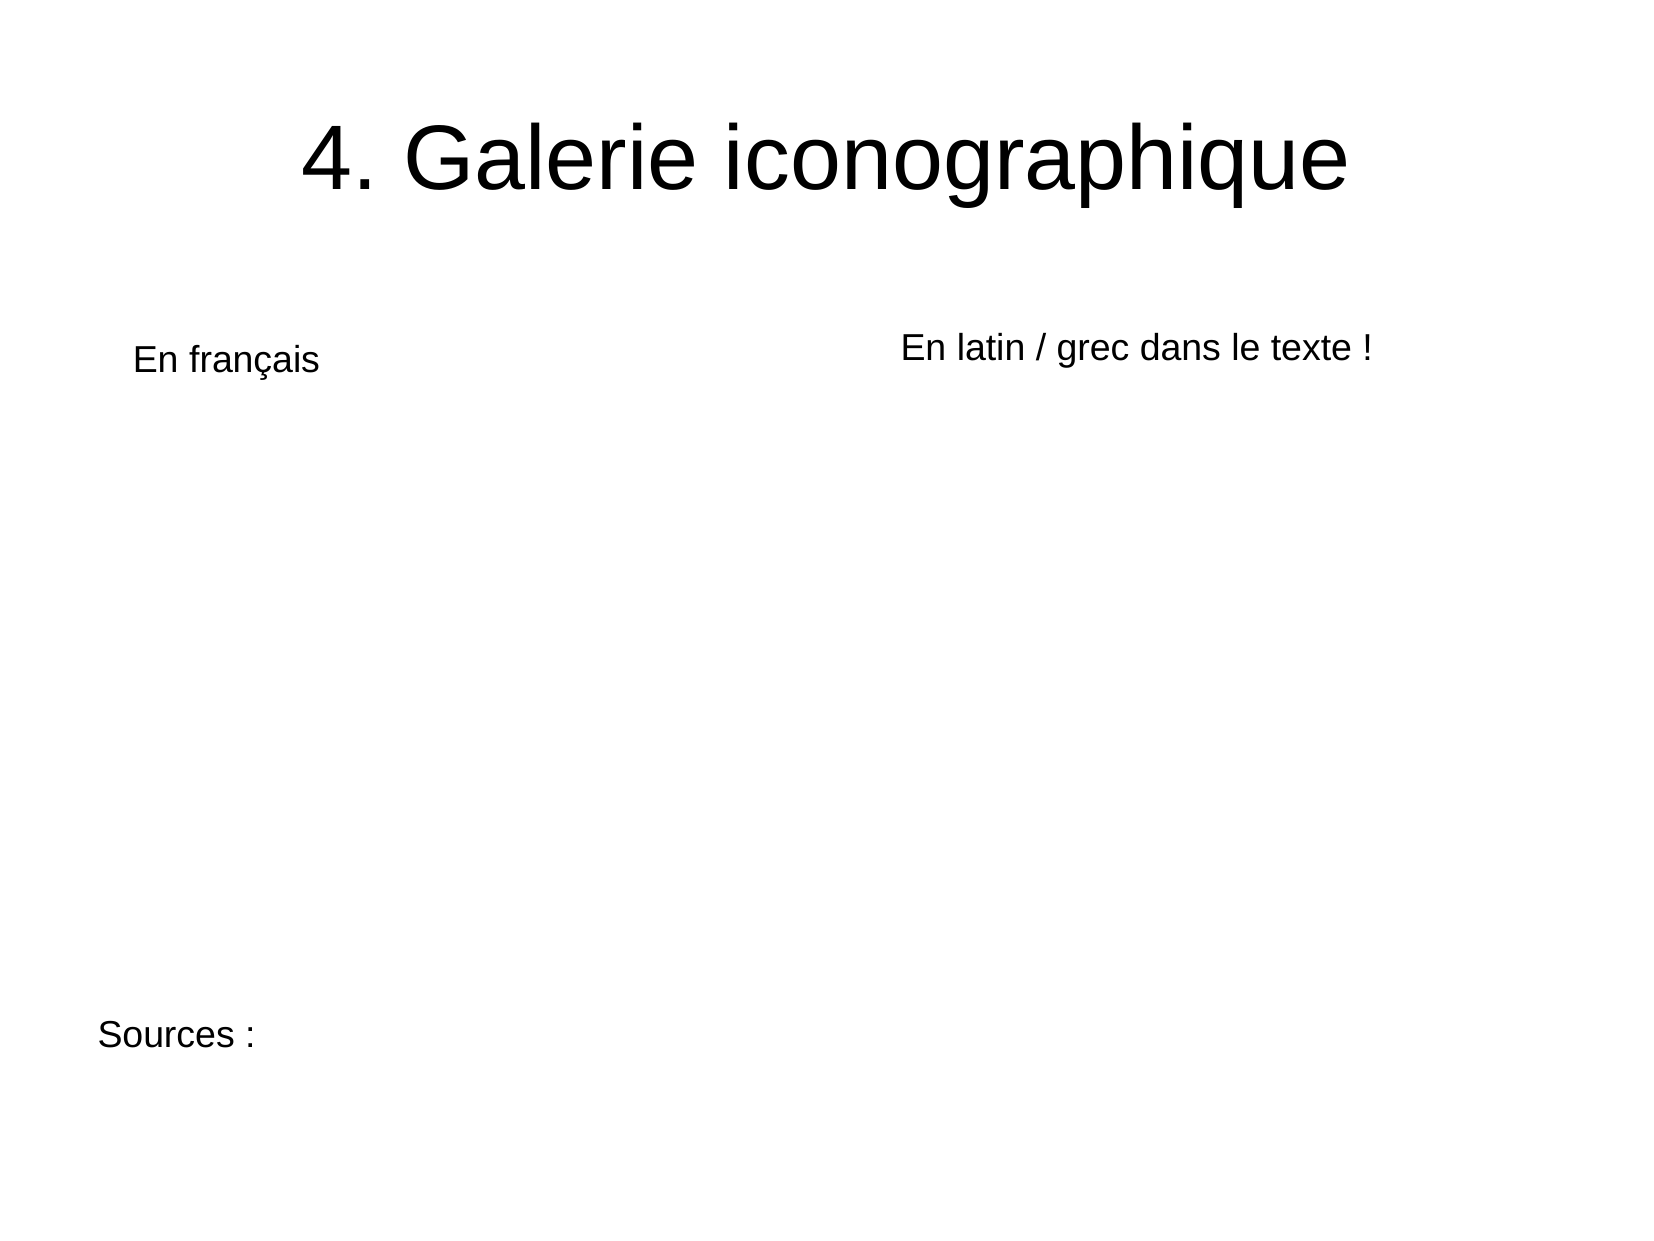

# 4. Galerie iconographique
En latin / grec dans le texte !
En français
Sources :